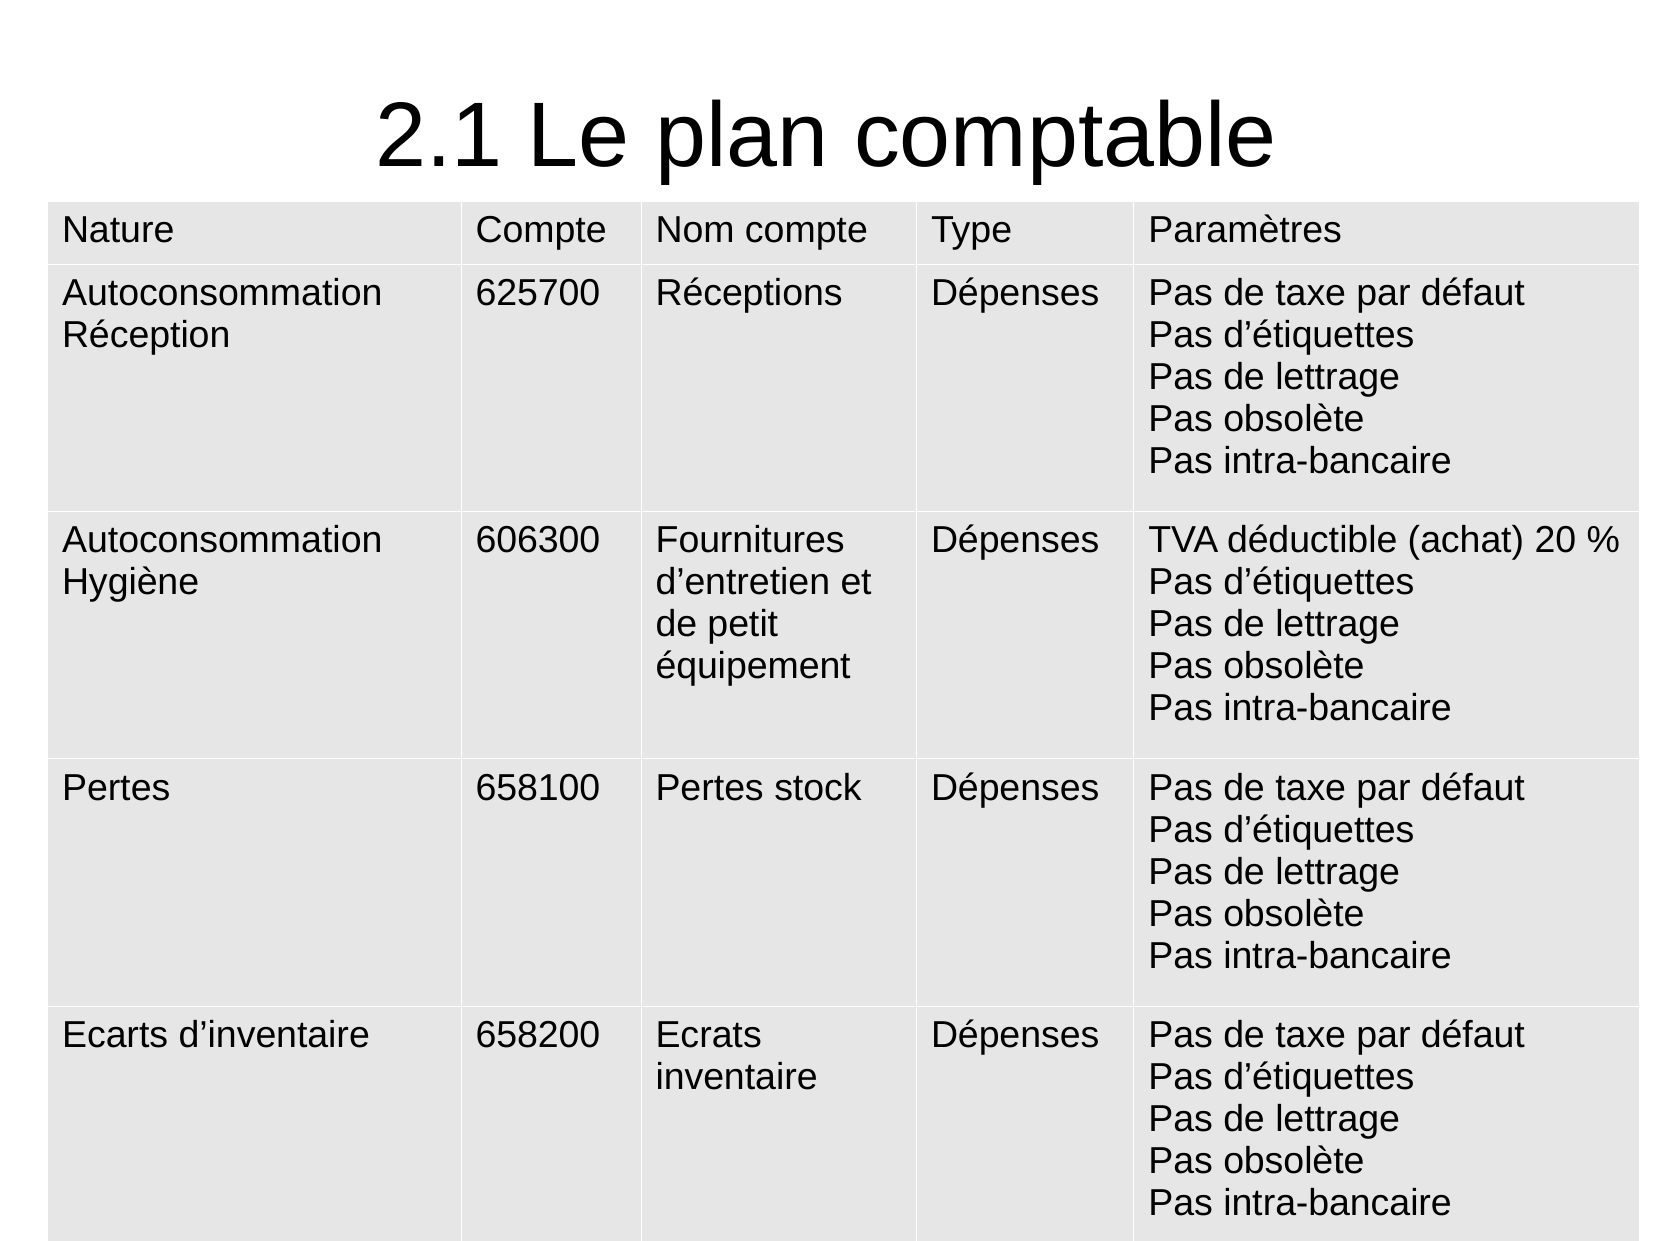

# 2.1 Le plan comptable
| Nature | Compte | Nom compte | Type | Paramètres |
| --- | --- | --- | --- | --- |
| Autoconsommation Réception | 625700 | Réceptions | Dépenses | Pas de taxe par défaut Pas d’étiquettes Pas de lettrage Pas obsolète Pas intra-bancaire |
| Autoconsommation Hygiène | 606300 | Fournitures d’entretien et de petit équipement | Dépenses | TVA déductible (achat) 20 % Pas d’étiquettes Pas de lettrage Pas obsolète Pas intra-bancaire |
| Pertes | 658100 | Pertes stock | Dépenses | Pas de taxe par défaut Pas d’étiquettes Pas de lettrage Pas obsolète Pas intra-bancaire |
| Ecarts d’inventaire | 658200 | Ecrats inventaire | Dépenses | Pas de taxe par défaut Pas d’étiquettes Pas de lettrage Pas obsolète Pas intra-bancaire |